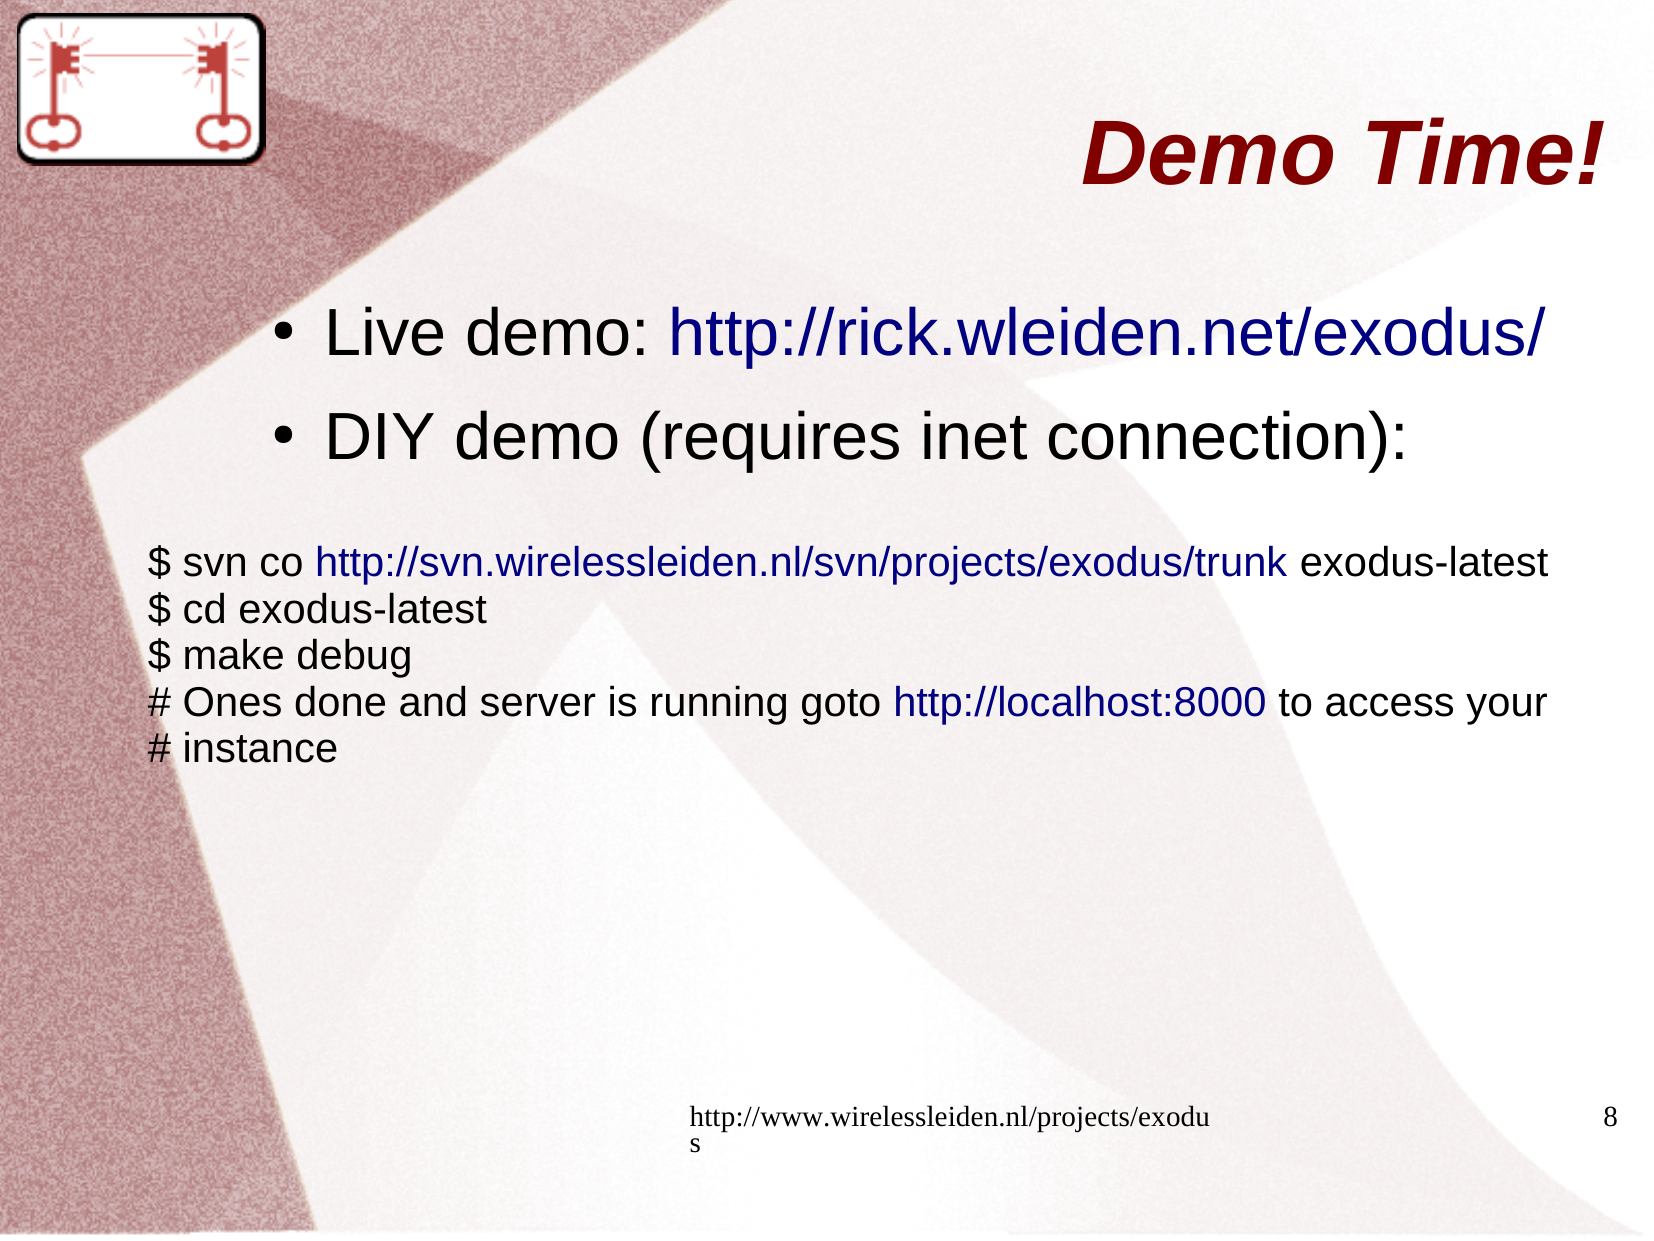

# Demo Time!
Live demo: http://rick.wleiden.net/exodus/
DIY demo (requires inet connection):
$ svn co http://svn.wirelessleiden.nl/svn/projects/exodus/trunk exodus-latest
$ cd exodus-latest
$ make debug
# Ones done and server is running goto http://localhost:8000 to access your
# instance
http://www.wirelessleiden.nl/projects/exodus
8